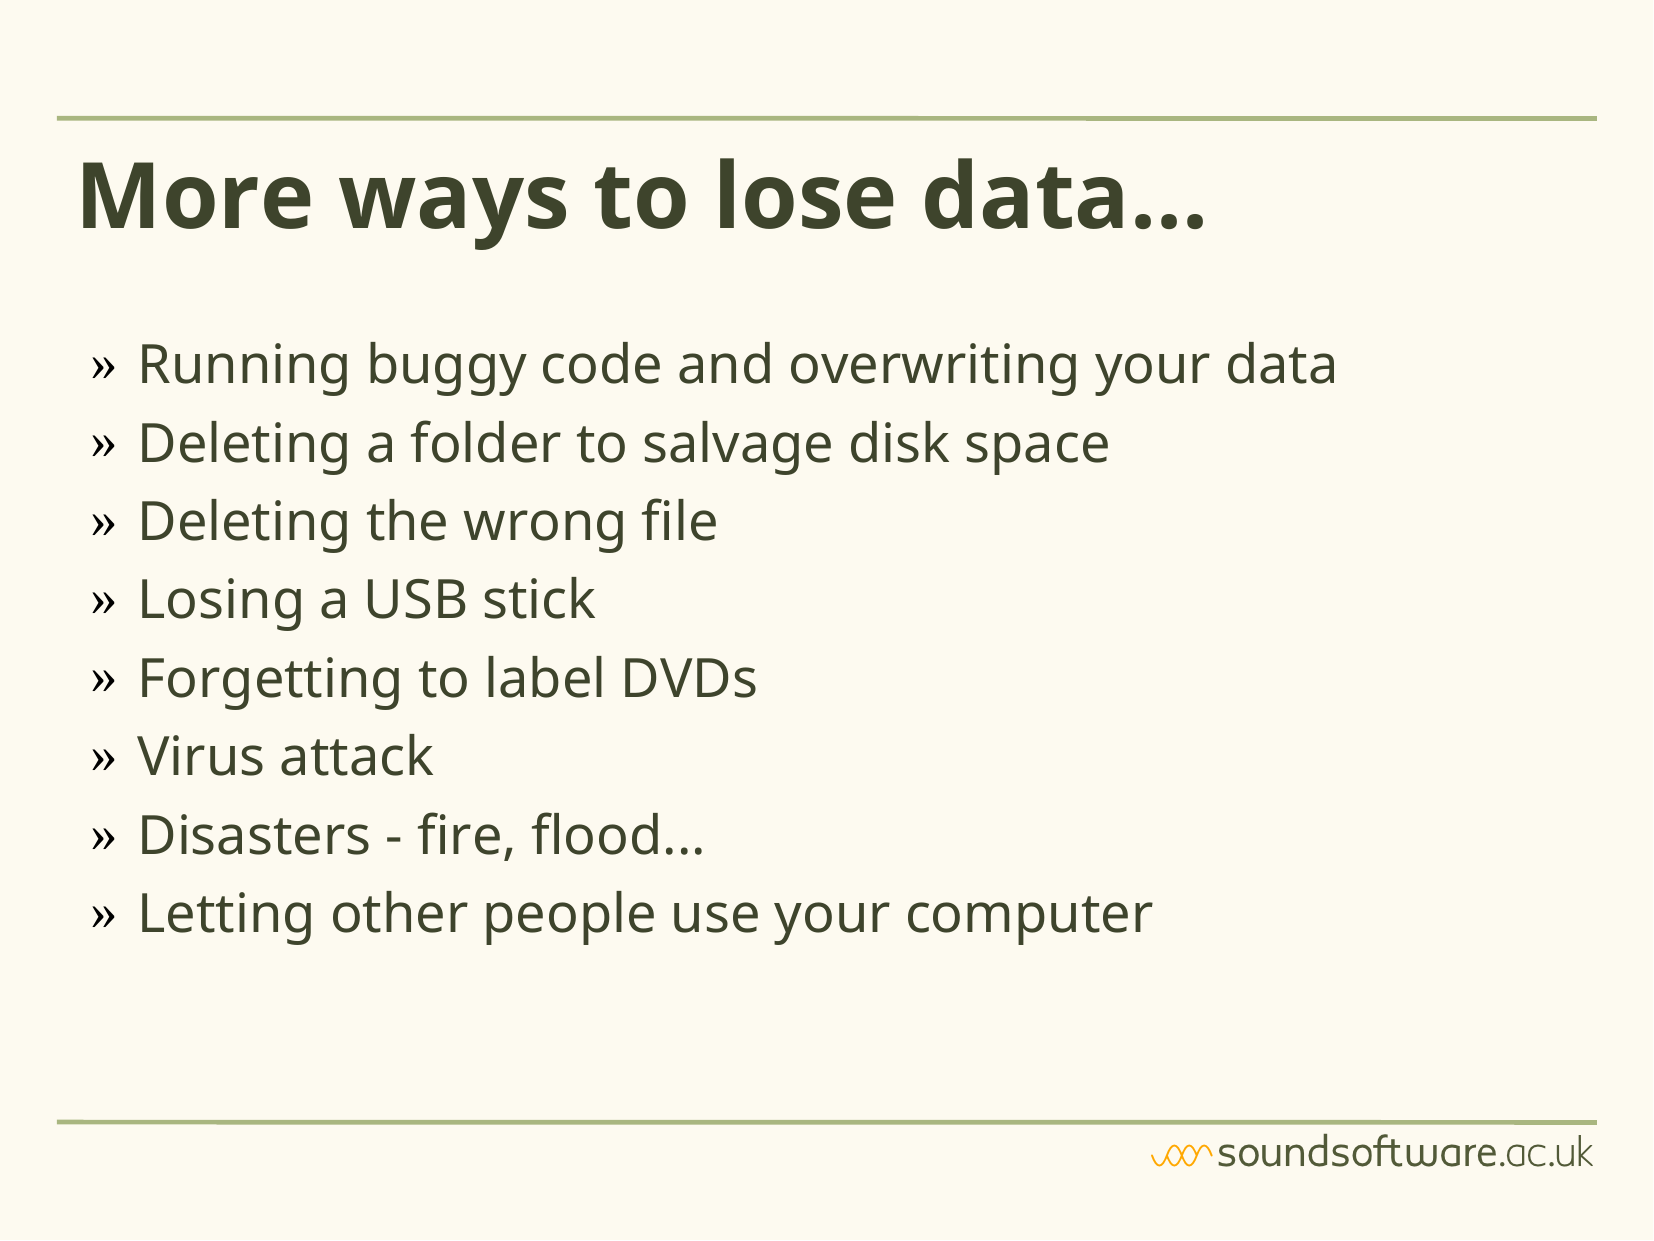

# More ways to lose data...
Running buggy code and overwriting your data
Deleting a folder to salvage disk space
Deleting the wrong file
Losing a USB stick
Forgetting to label DVDs
Virus attack
Disasters - fire, flood...
Letting other people use your computer